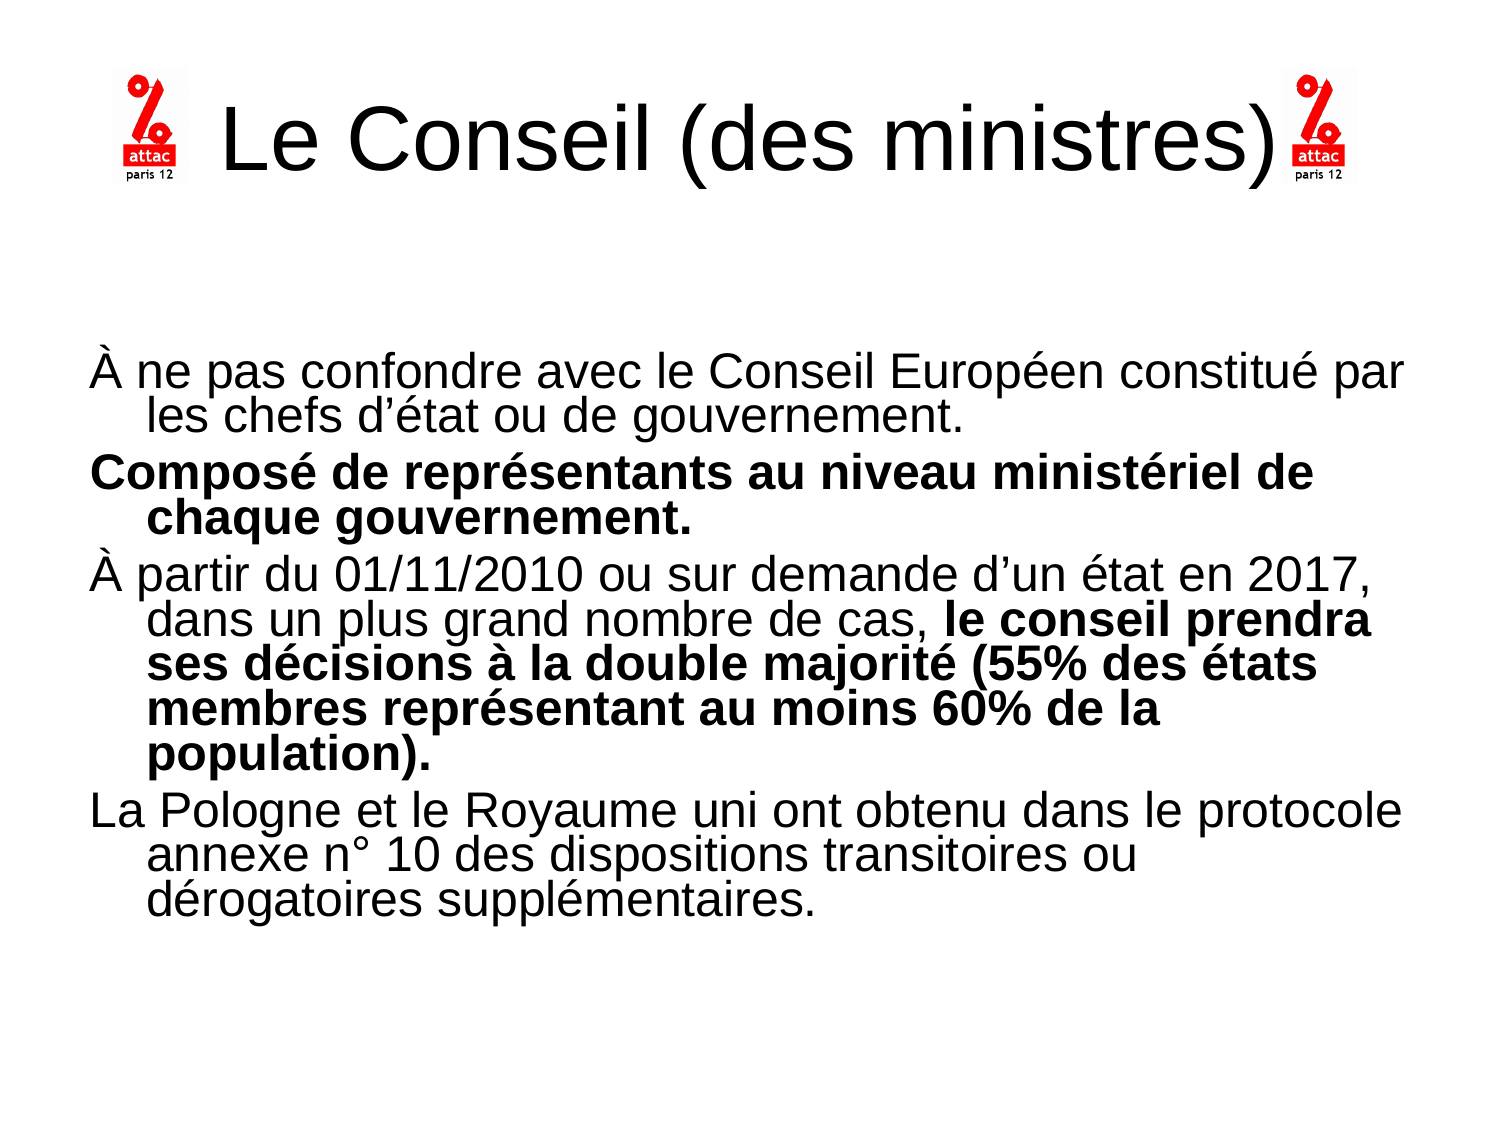

# Le Conseil (des ministres)
À ne pas confondre avec le Conseil Européen constitué par les chefs d’état ou de gouvernement.
Composé de représentants au niveau ministériel de chaque gouvernement.
À partir du 01/11/2010 ou sur demande d’un état en 2017, dans un plus grand nombre de cas, le conseil prendra ses décisions à la double majorité (55% des états membres représentant au moins 60% de la population).
La Pologne et le Royaume uni ont obtenu dans le protocole annexe n° 10 des dispositions transitoires ou dérogatoires supplémentaires.